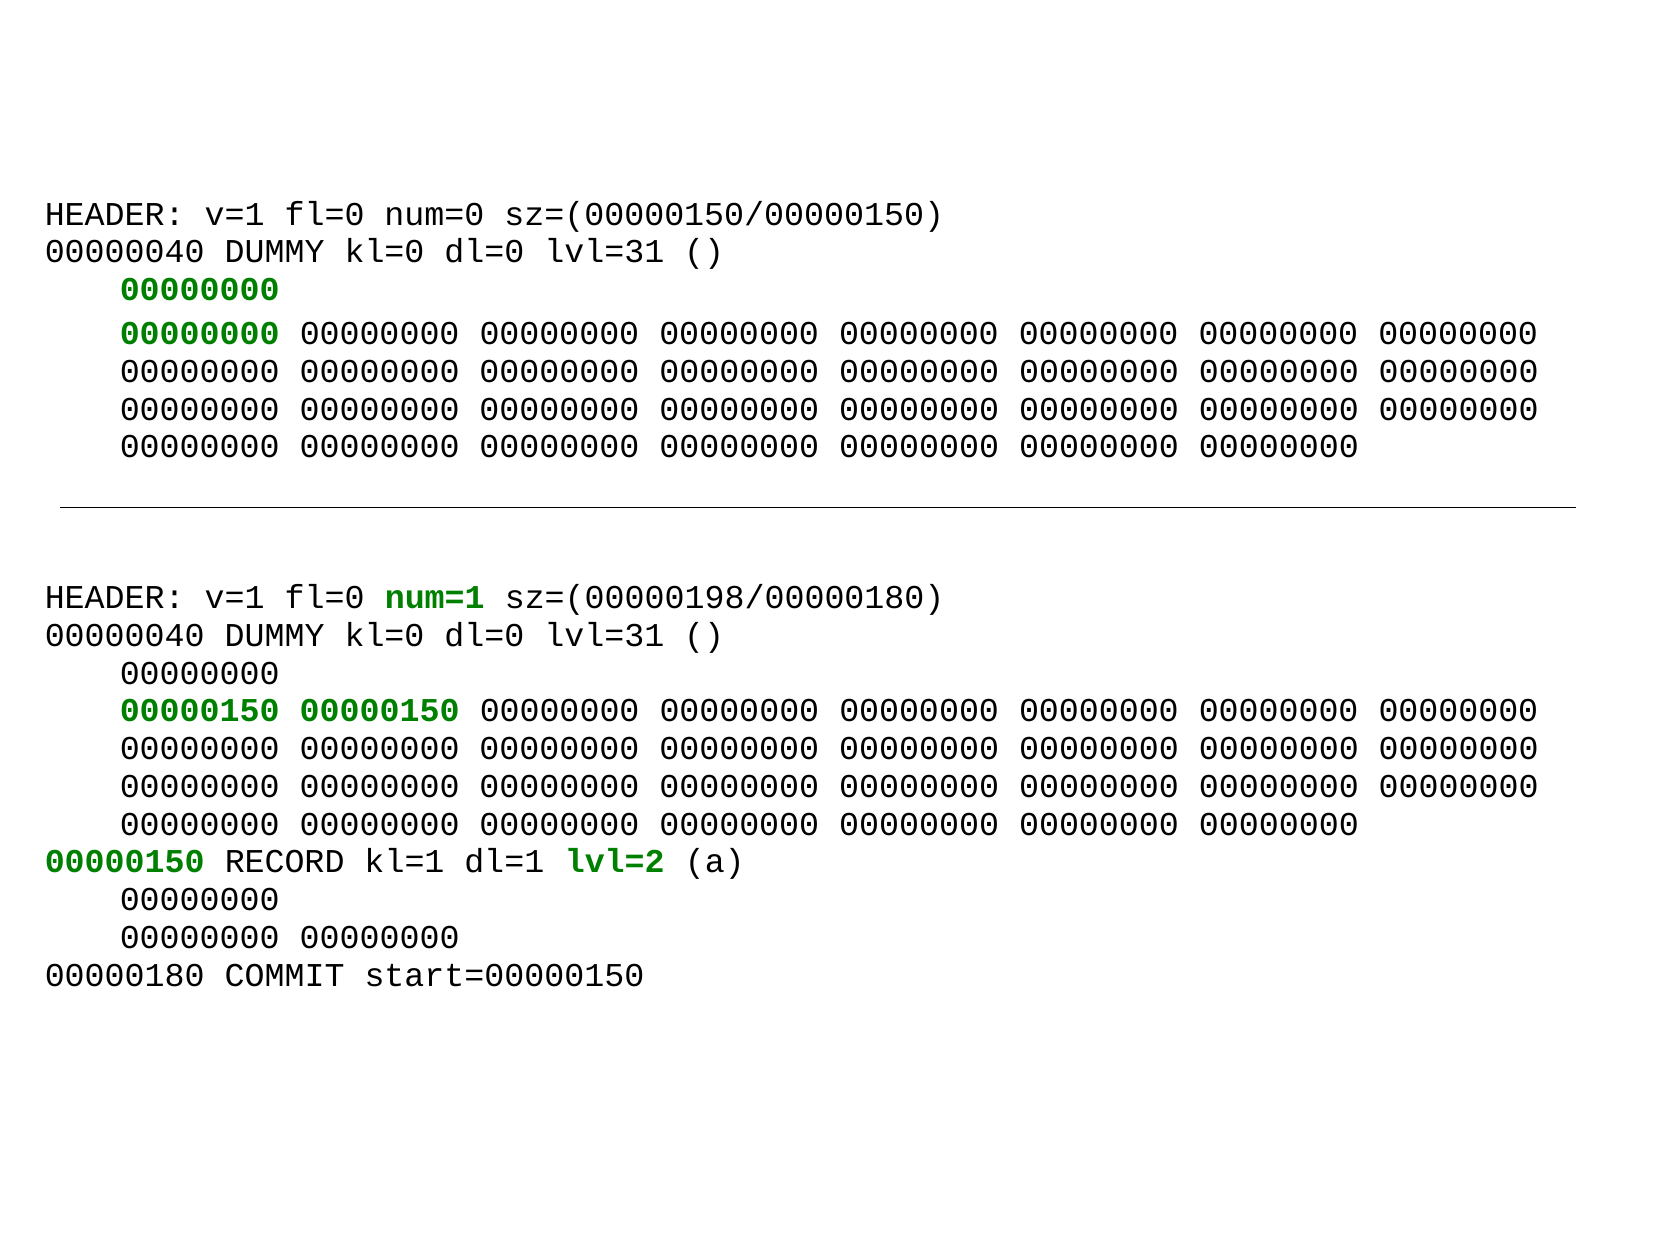

HEADER: v=1 fl=0 num=0 sz=(00000150/00000150)
00000040 DUMMY kl=0 dl=0 lvl=31 ()
	00000000
	00000000 00000000 00000000 00000000 00000000 00000000 00000000 00000000
	00000000 00000000 00000000 00000000 00000000 00000000 00000000 00000000
	00000000 00000000 00000000 00000000 00000000 00000000 00000000 00000000
	00000000 00000000 00000000 00000000 00000000 00000000 00000000
HEADER: v=1 fl=0 num=1 sz=(00000198/00000180)
00000040 DUMMY kl=0 dl=0 lvl=31 ()
	00000000
	00000150 00000150 00000000 00000000 00000000 00000000 00000000 00000000
	00000000 00000000 00000000 00000000 00000000 00000000 00000000 00000000
	00000000 00000000 00000000 00000000 00000000 00000000 00000000 00000000
	00000000 00000000 00000000 00000000 00000000 00000000 00000000
00000150 RECORD kl=1 dl=1 lvl=2 (a)
	00000000
	00000000 00000000
00000180 COMMIT start=00000150